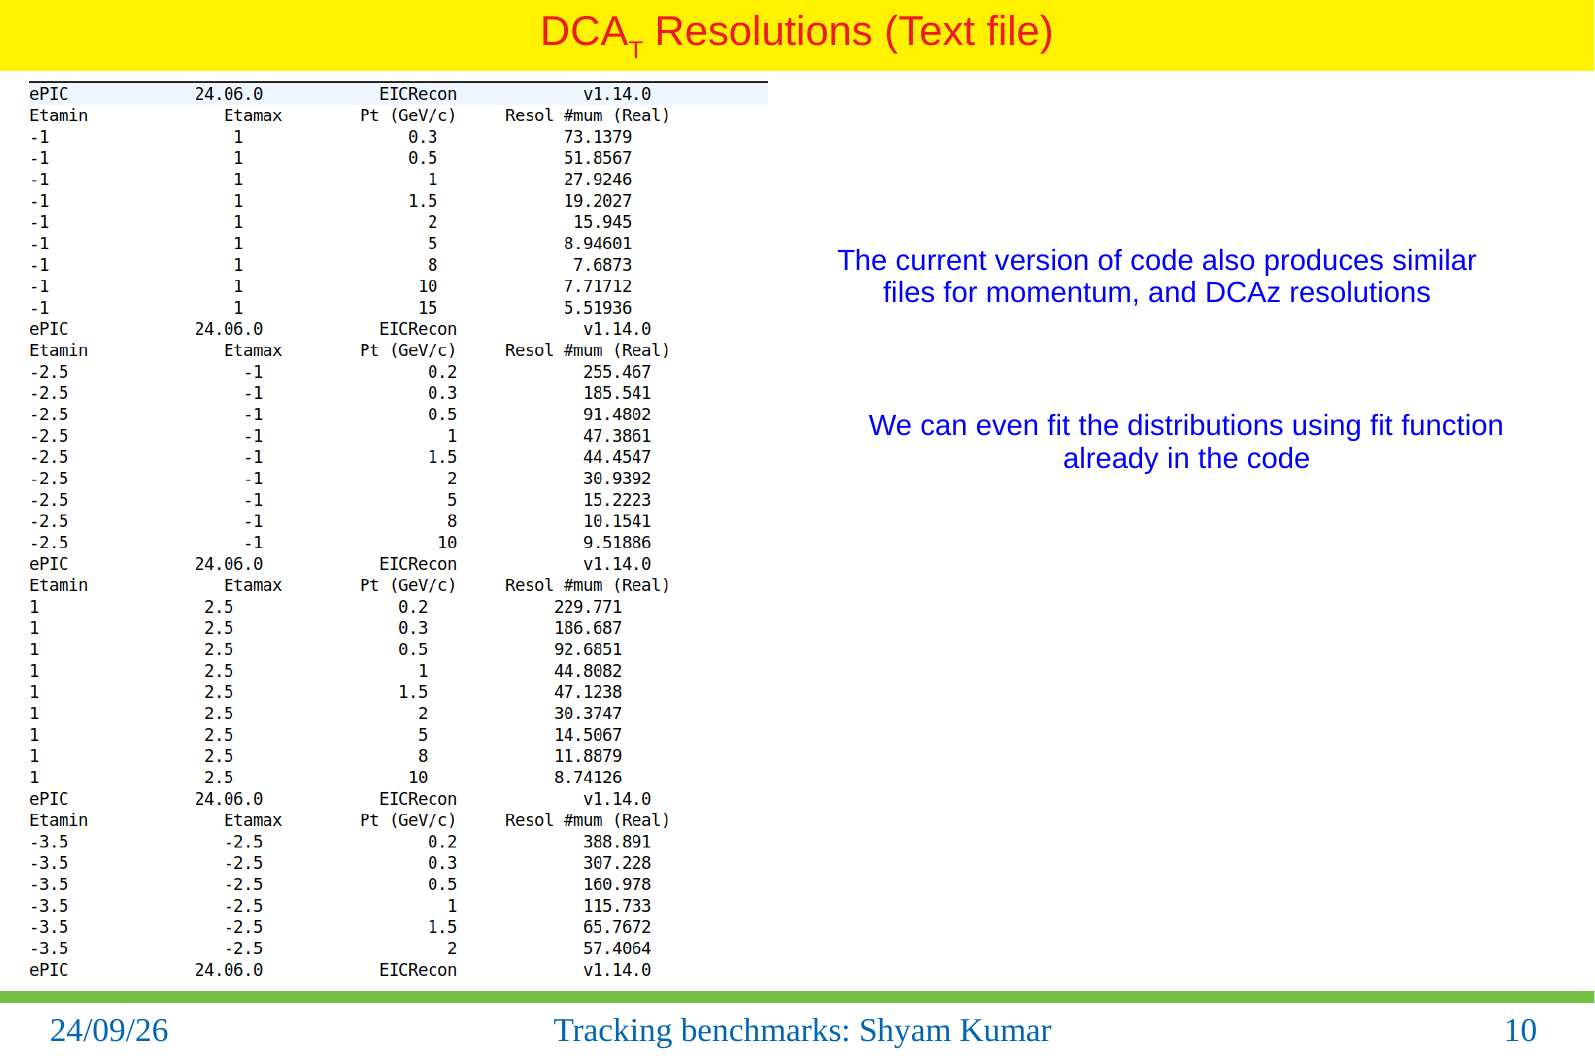

# DCAT Resolutions (Text file)
The current version of code also produces similar files for momentum, and DCAz resolutions
We can even fit the distributions using fit function already in the code
Tracking benchmarks: Shyam Kumar
10